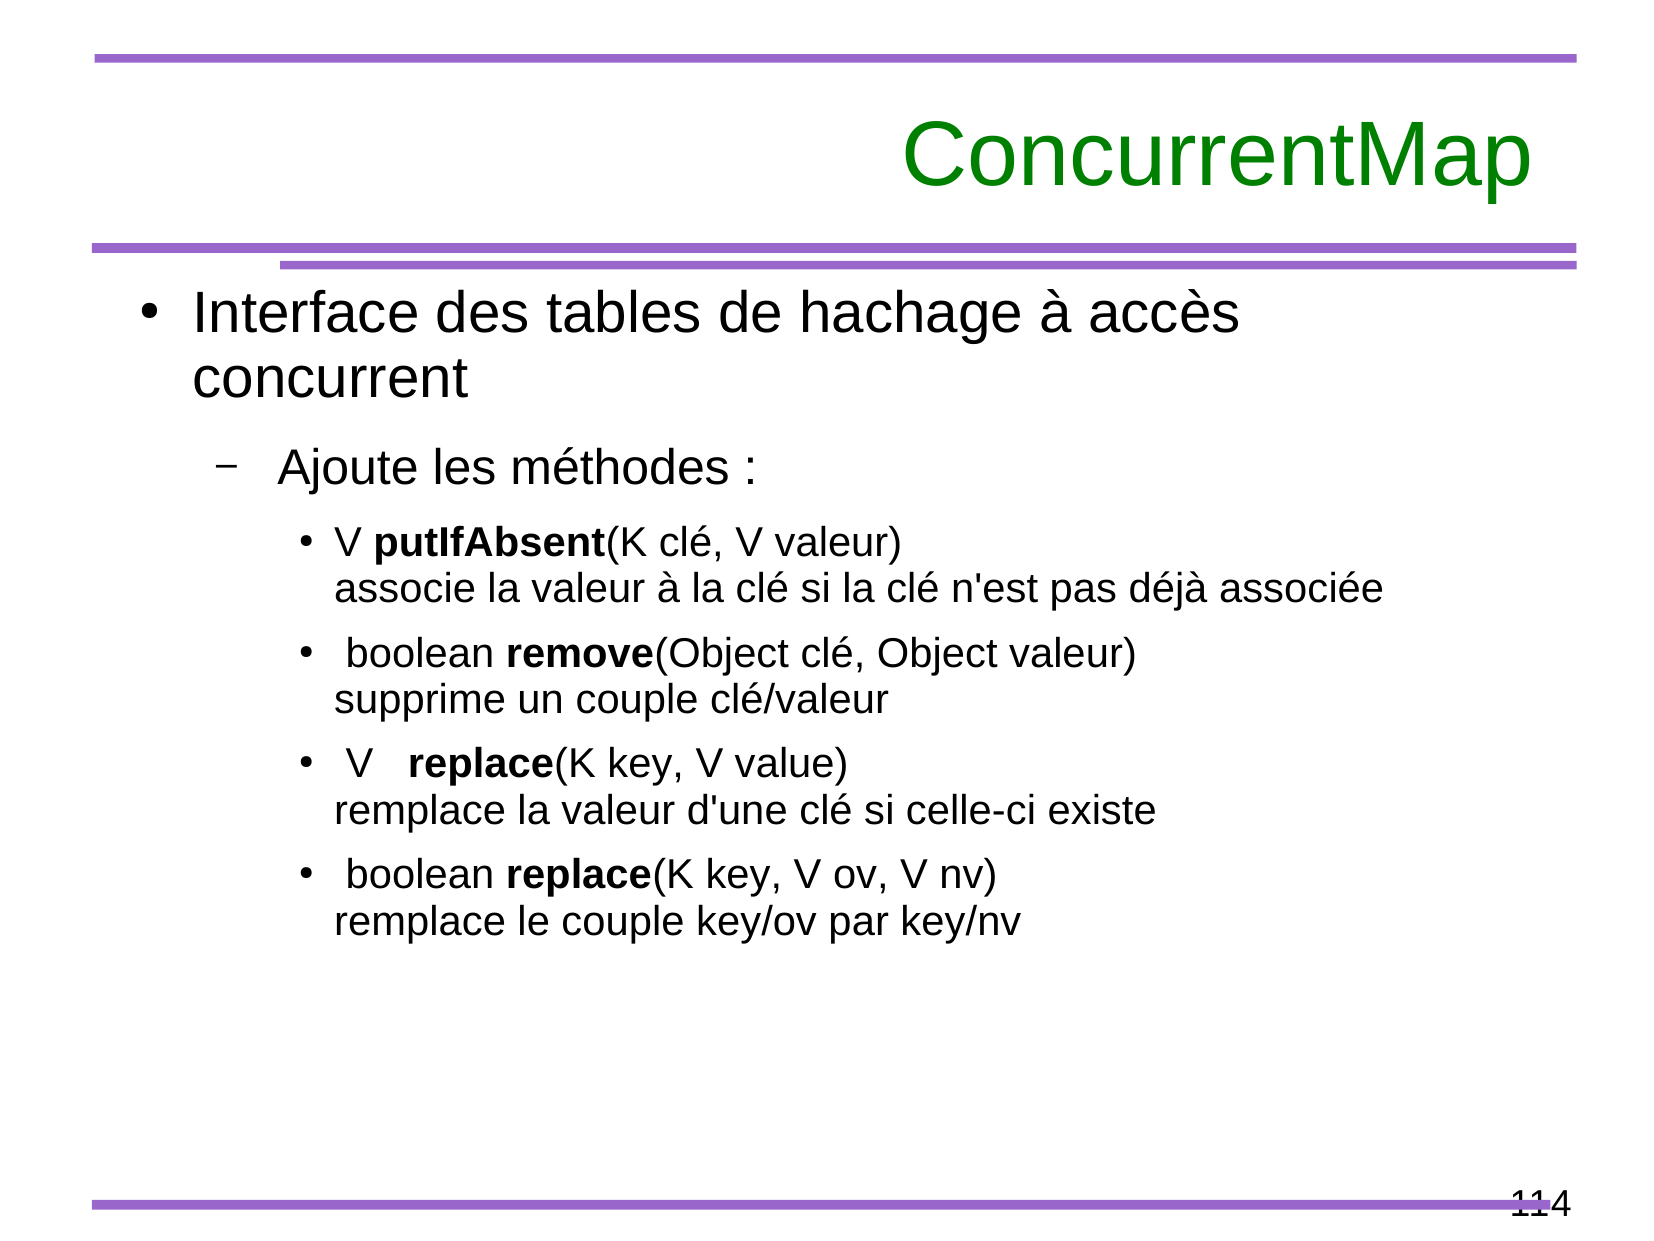

# ConcurrentMap
Interface des tables de hachage à accès concurrent
 Ajoute les méthodes :
V putIfAbsent(K clé, V valeur)
associe la valeur à la clé si la clé n'est pas déjà associée
 boolean remove(Object clé, Object valeur)
supprime un couple clé/valeur
 V 	replace(K key, V value)
remplace la valeur d'une clé si celle-ci existe
 boolean replace(K key, V ov, V nv)
remplace le couple key/ov par key/nv